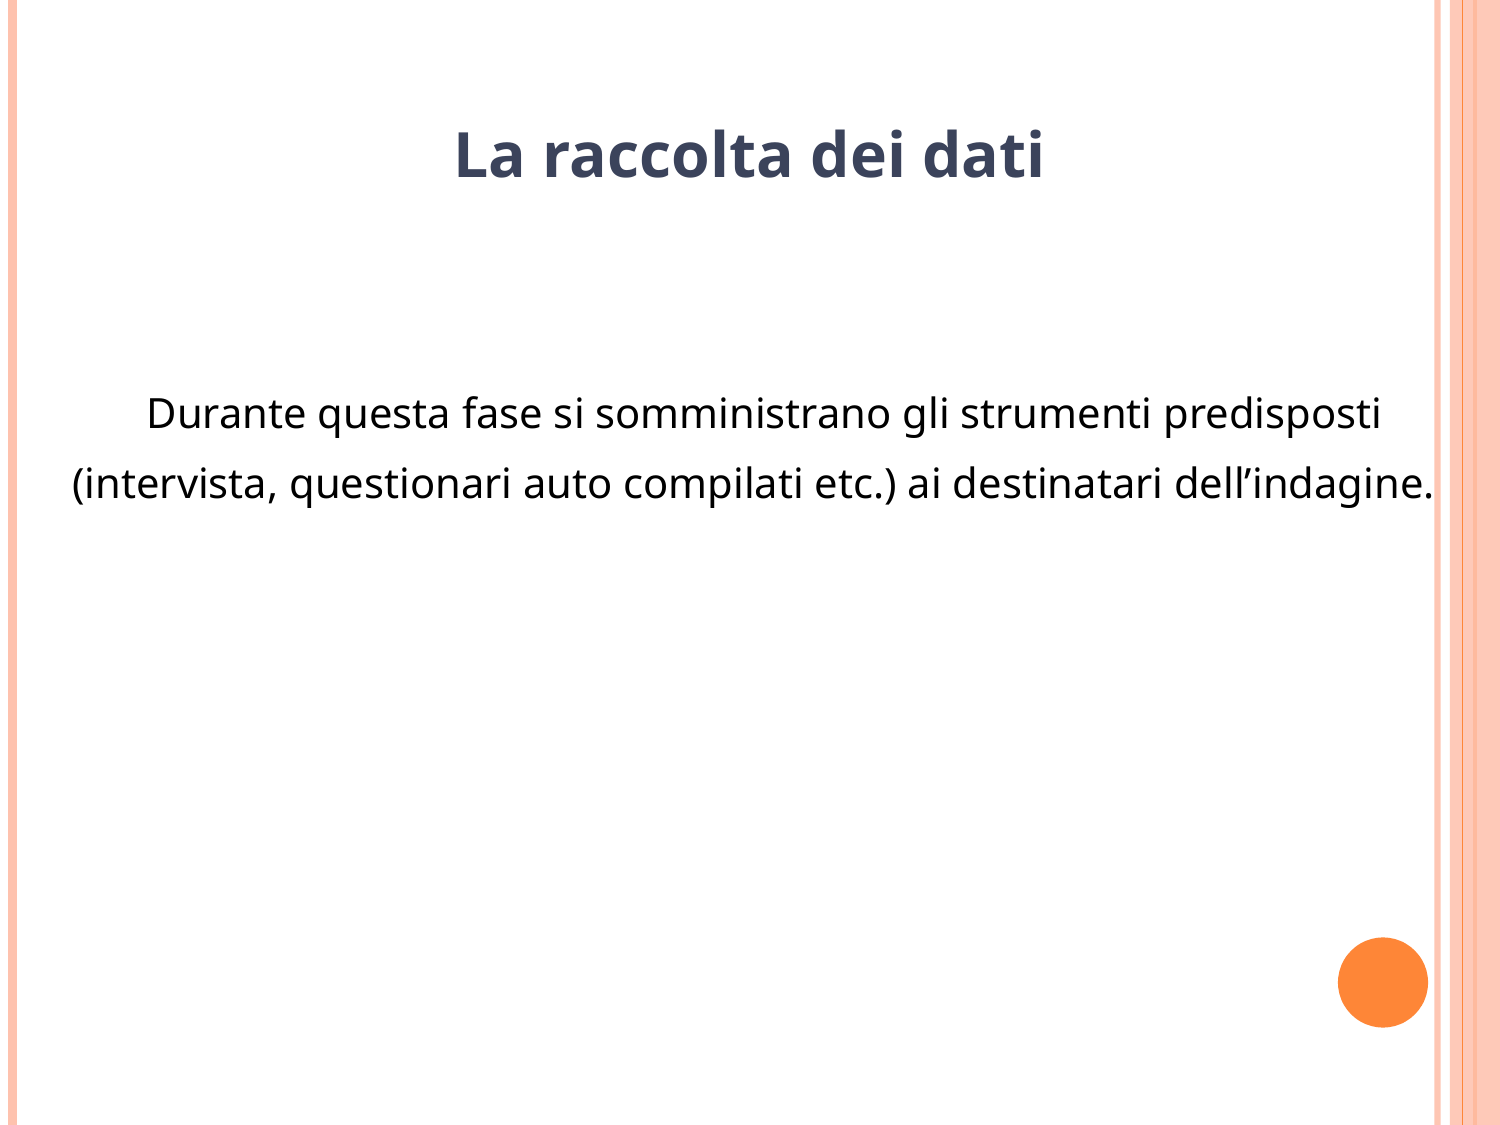

La raccolta dei dati
Durante questa fase si somministrano gli strumenti predisposti (intervista, questionari auto compilati etc.) ai destinatari dell’indagine.